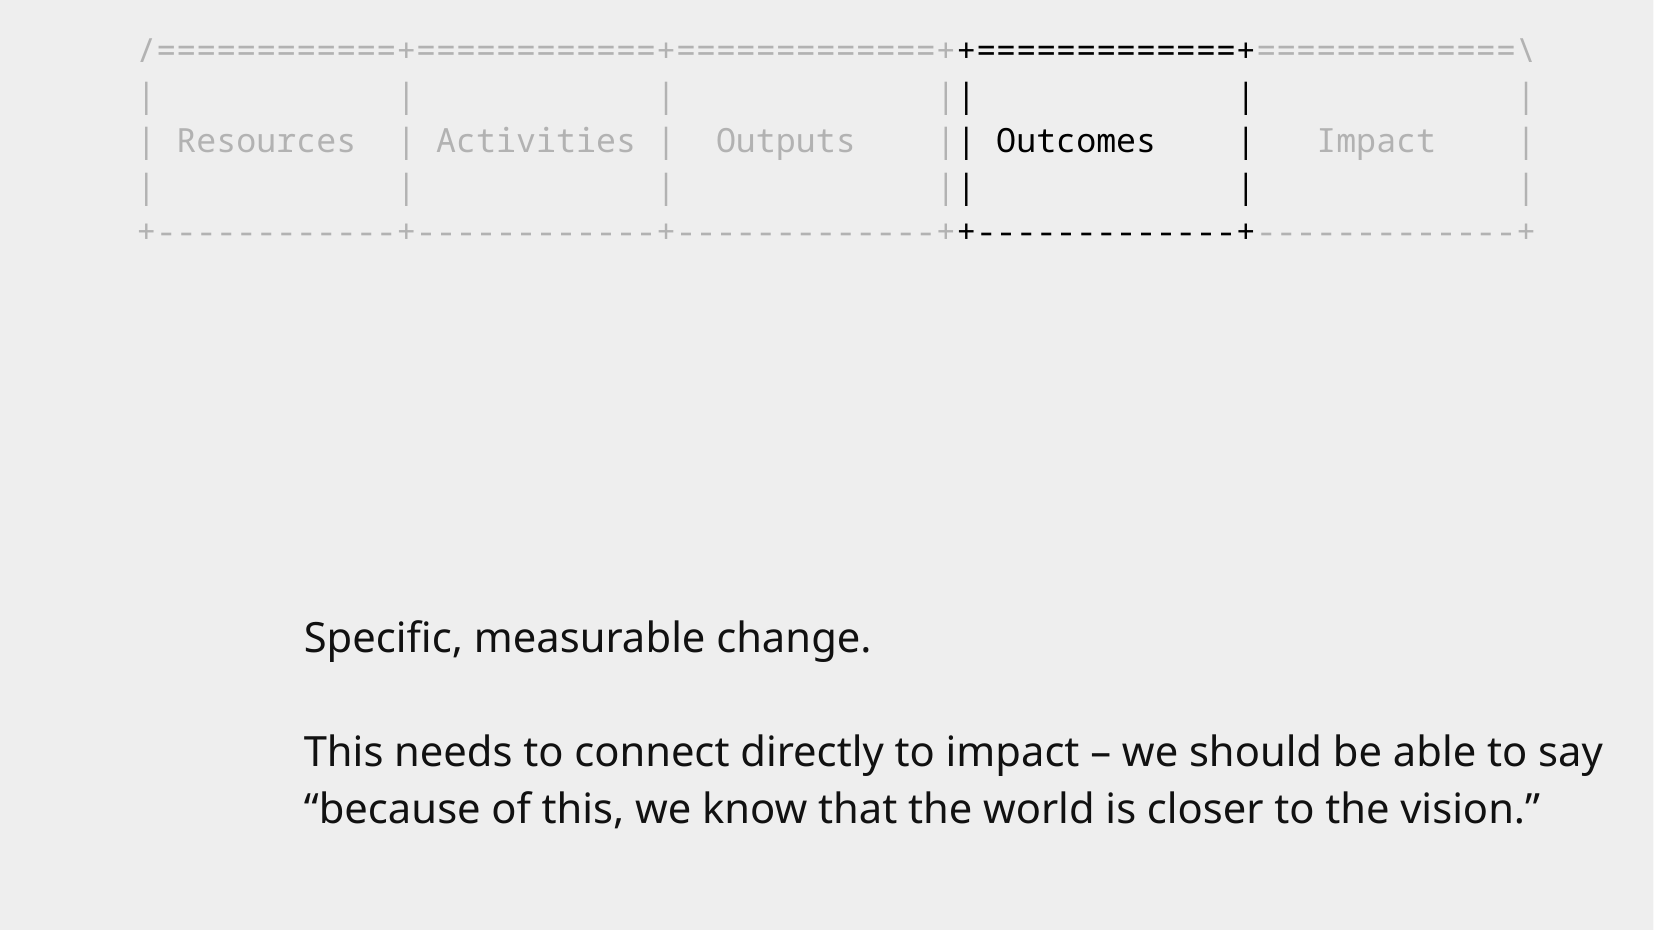

# /============+============+=============++=============+=============\
 | | | || | |
 | Resources | Activities | Outputs || Outcomes | Impact |
 | | | || | |
 +------------+------------+-------------++-------------+-------------+
Specific, measurable change.
This needs to connect directly to impact – we should be able to say
“because of this, we know that the world is closer to the vision.”